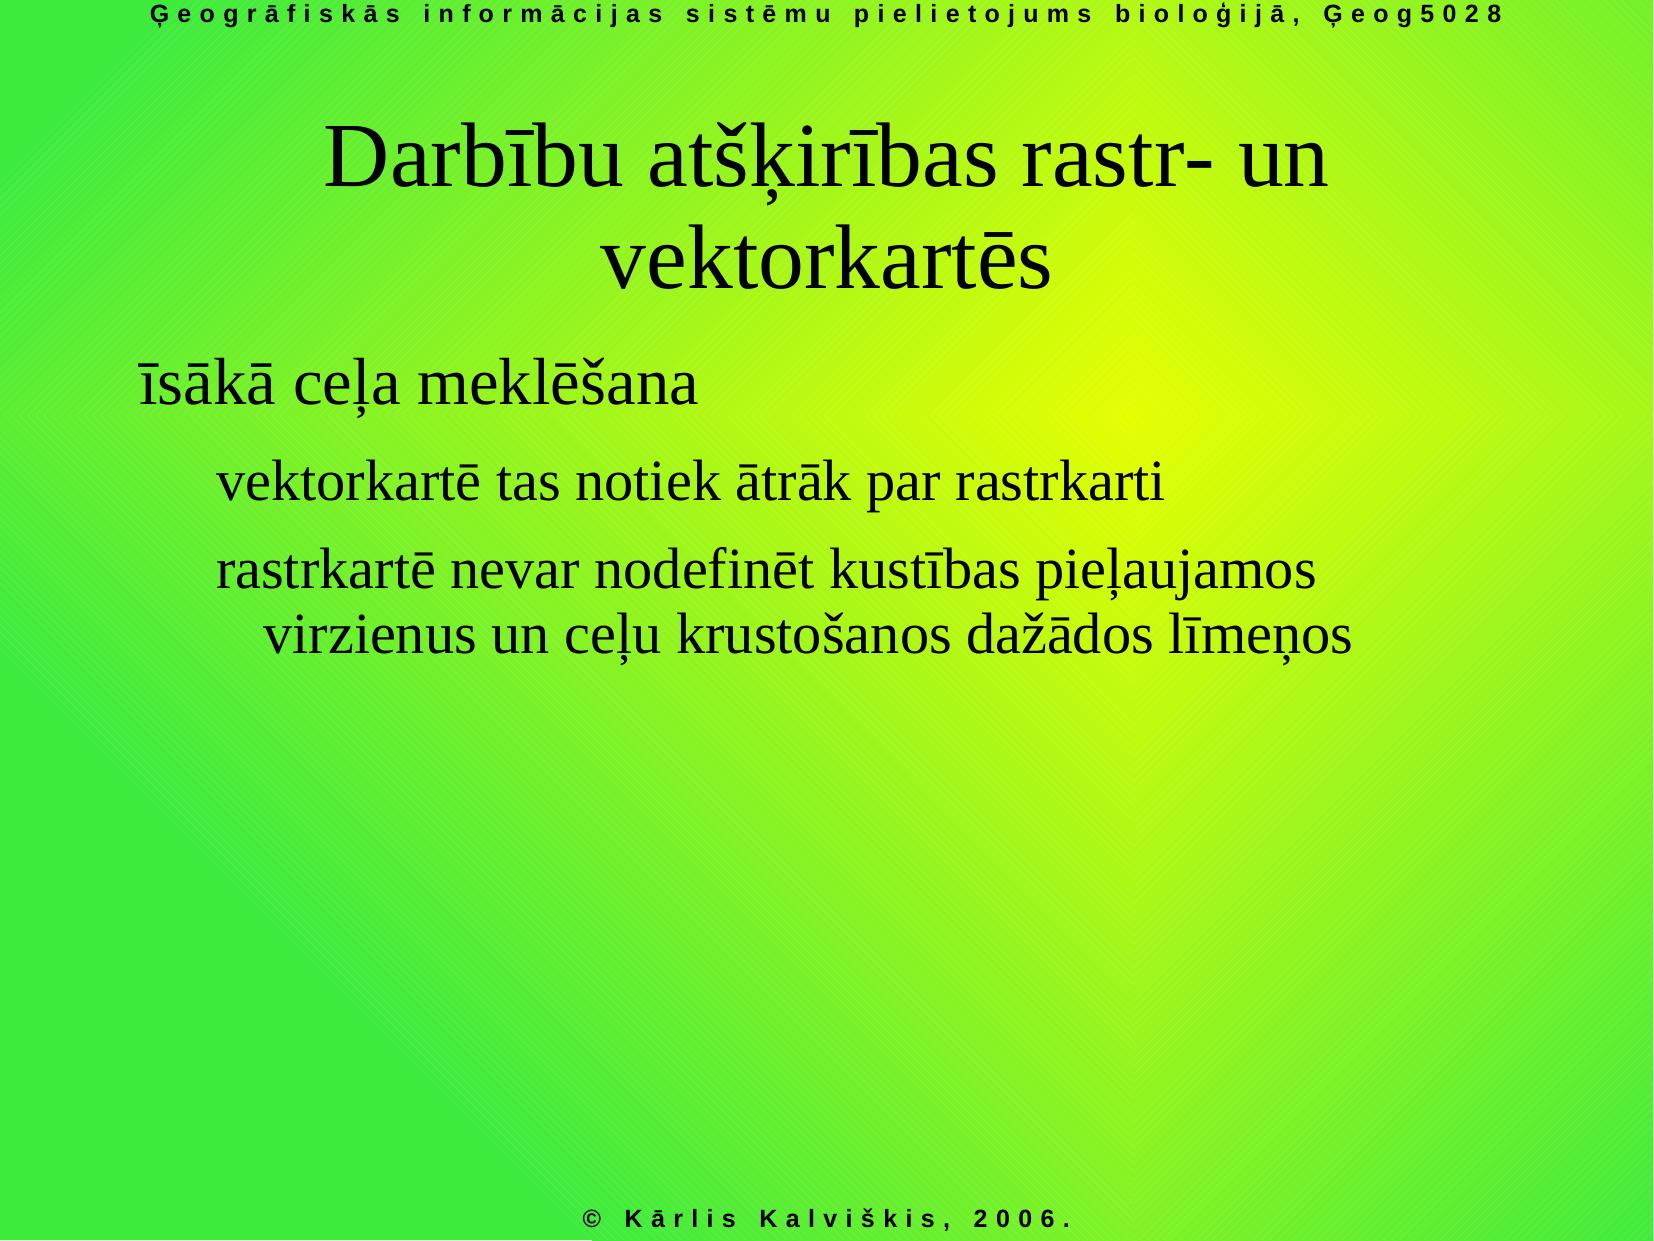

# Darbību atšķirības rastr- un vektorkartēs
īsākā ceļa meklēšana
vektorkartē tas notiek ātrāk par rastrkarti
rastrkartē nevar nodefinēt kustības pieļaujamos virzienus un ceļu krustošanos dažādos līmeņos